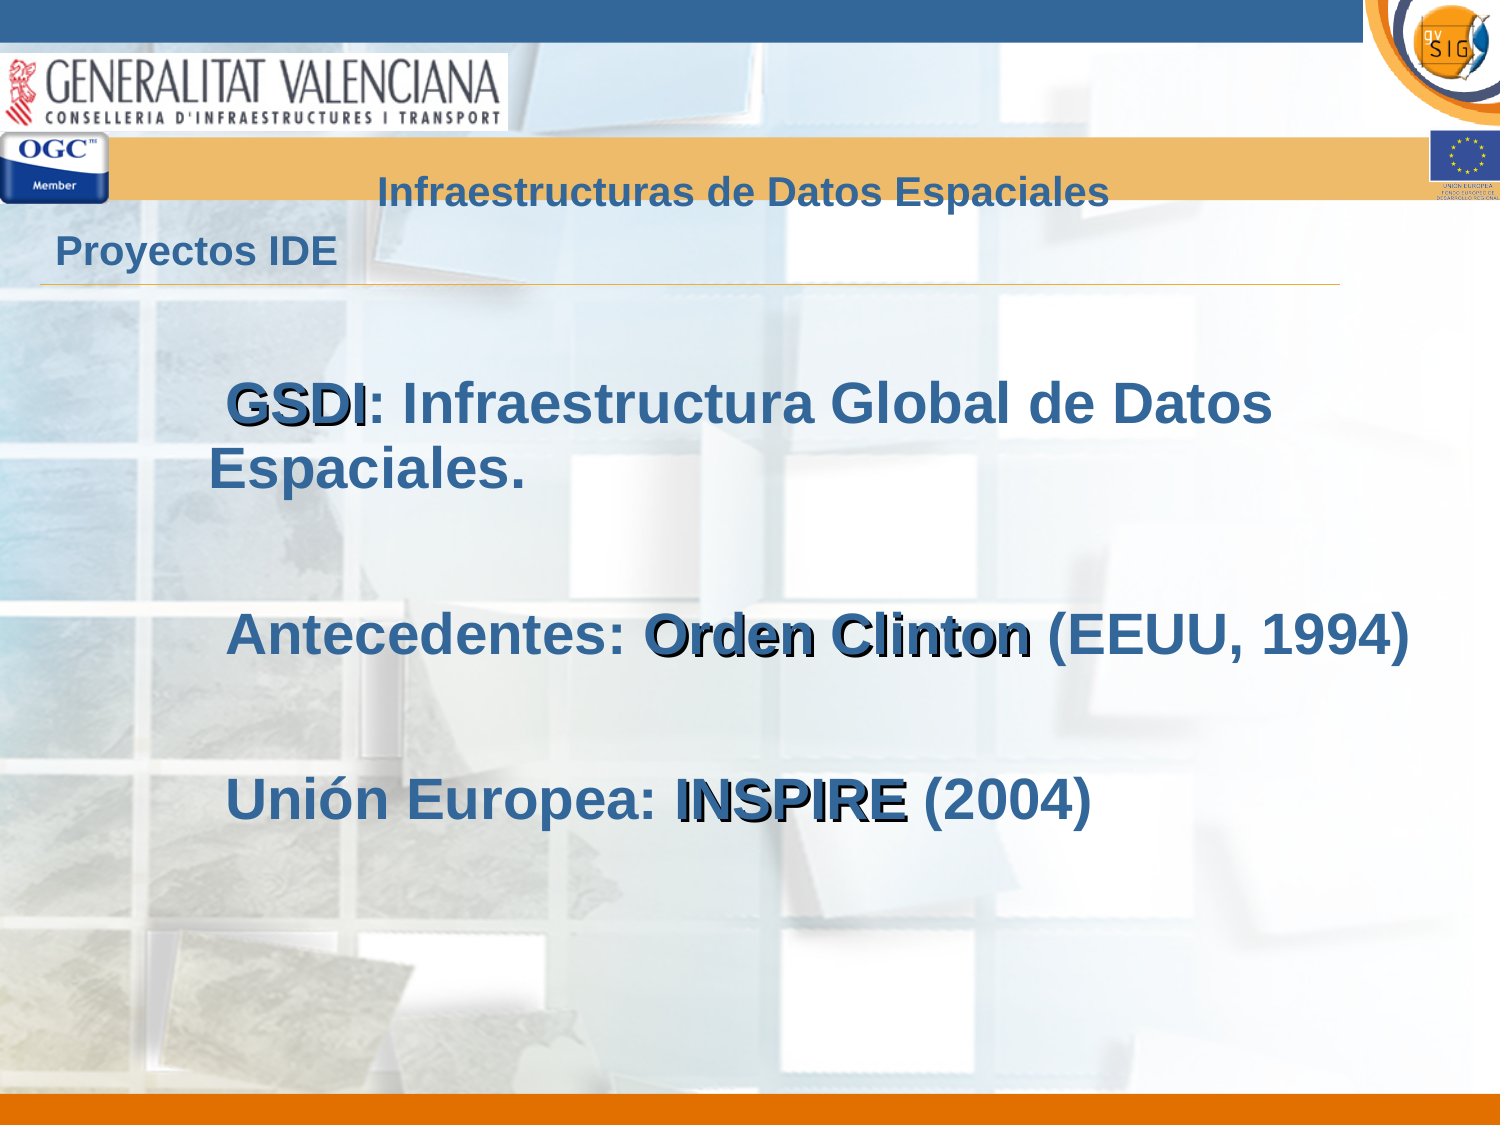

Infraestructuras de Datos Espaciales
Proyectos IDE
 GSDI: Infraestructura Global de Datos Espaciales.
 Antecedentes: Orden Clinton (EEUU, 1994)
 Unión Europea: INSPIRE (2004)